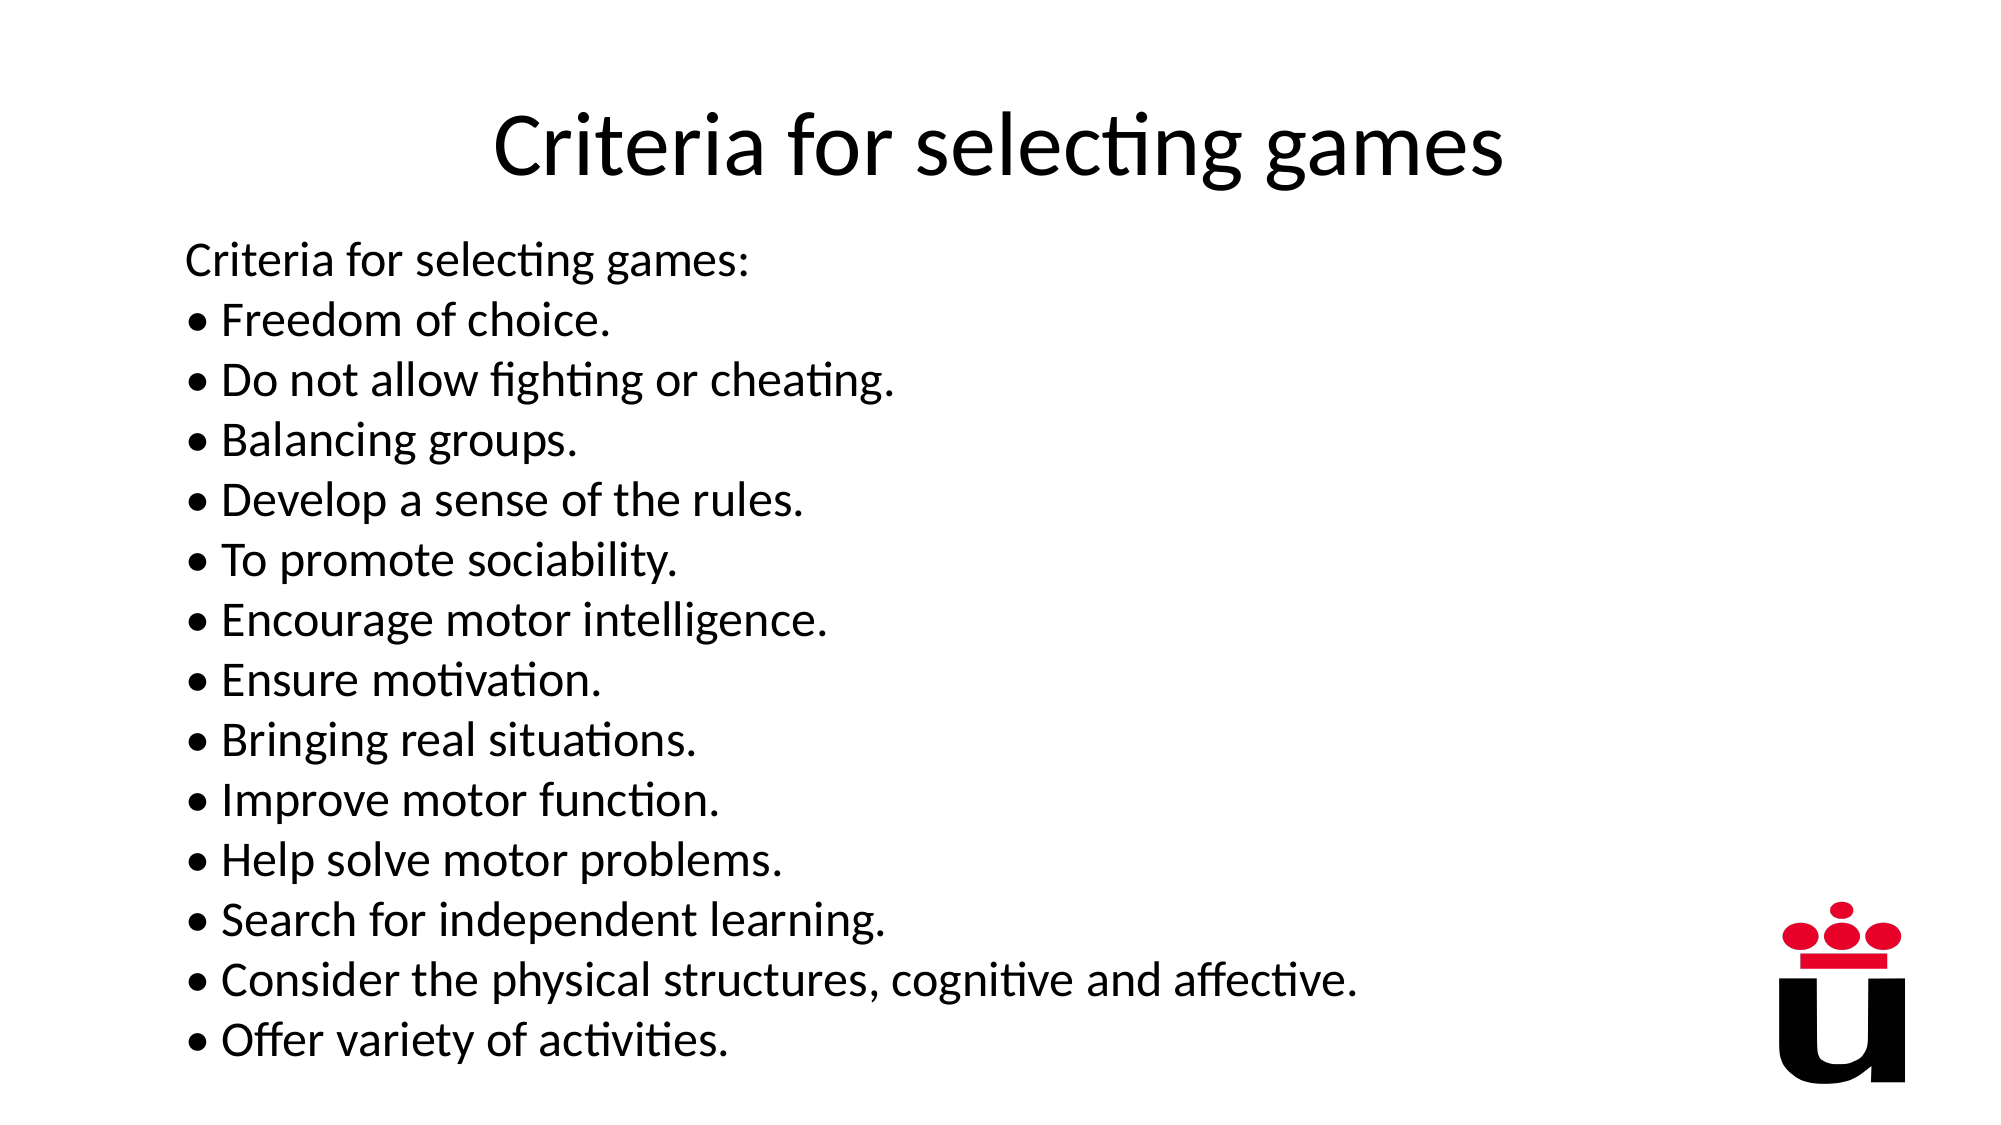

Criteria for selecting games
Criteria for selecting games:
• Freedom of choice.
• Do not allow fighting or cheating.
• Balancing groups.
• Develop a sense of the rules.
• To promote sociability.
• Encourage motor intelligence.
• Ensure motivation.
• Bringing real situations.
• Improve motor function.
• Help solve motor problems.
• Search for independent learning.
• Consider the physical structures, cognitive and affective.
• Offer variety of activities.